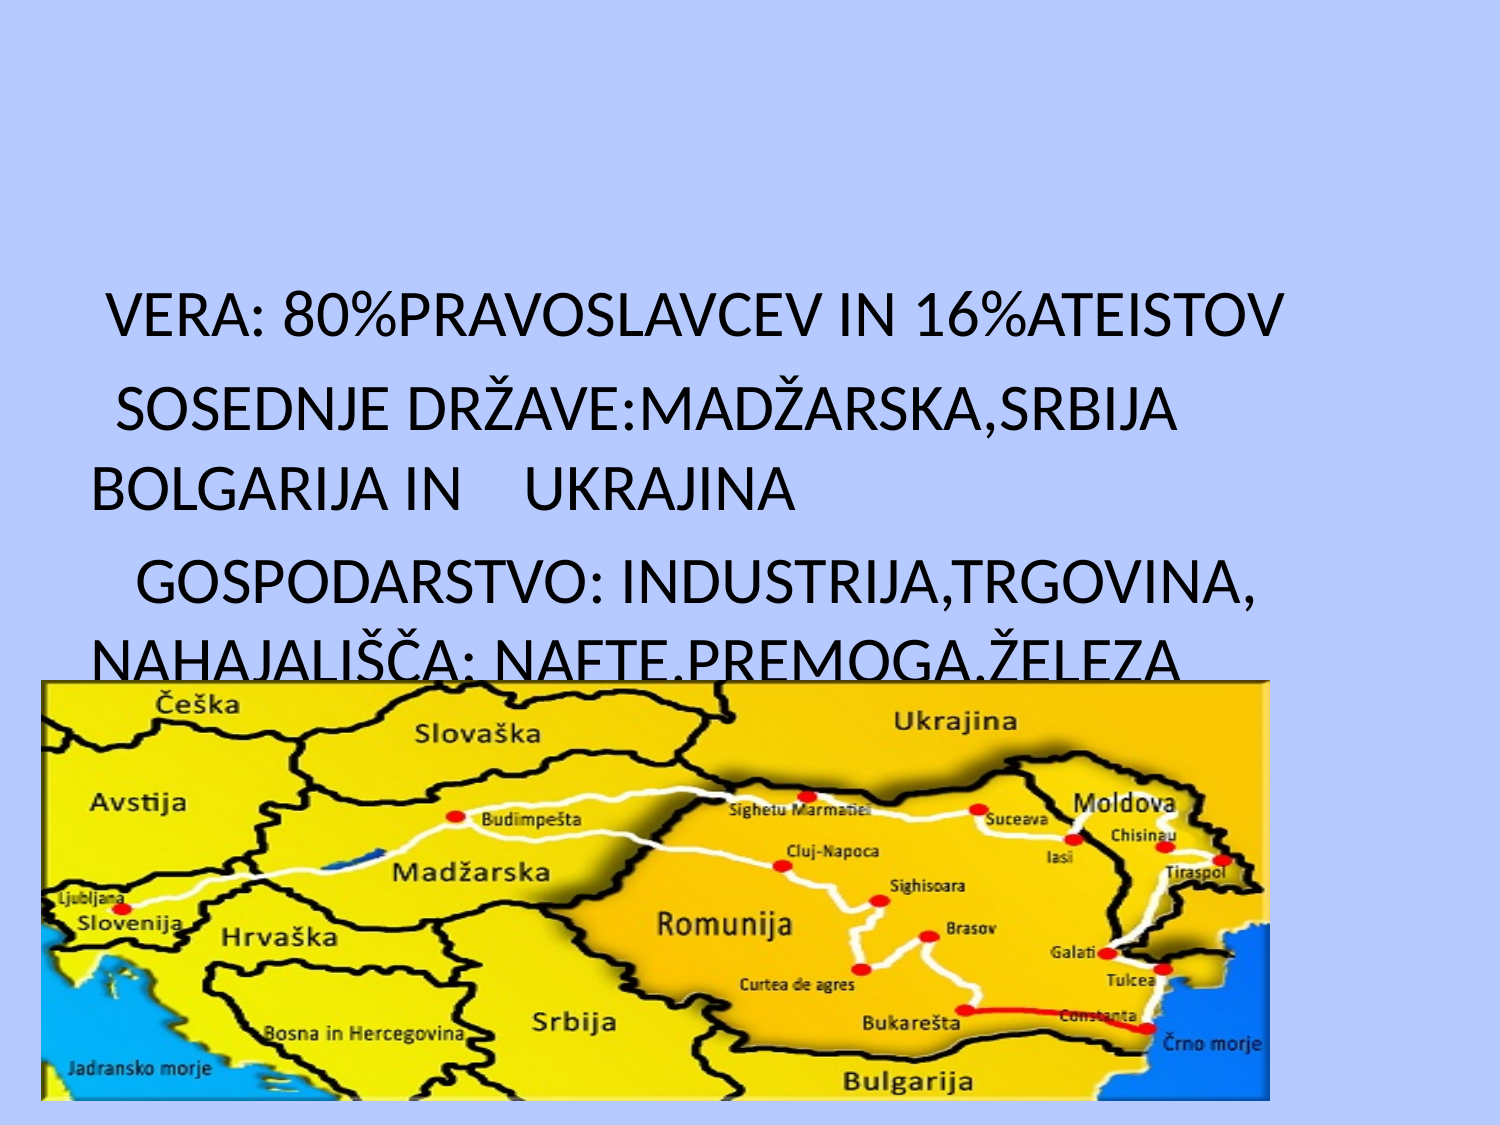

#
 VERA: 80%PRAVOSLAVCEV IN 16%ATEISTOV
 SOSEDNJE DRŽAVE:MADŽARSKA,SRBIJA BOLGARIJA IN UKRAJINA
 GOSPODARSTVO: INDUSTRIJA,TRGOVINA, NAHAJALIŠČA: NAFTE,PREMOGA,ŽELEZA